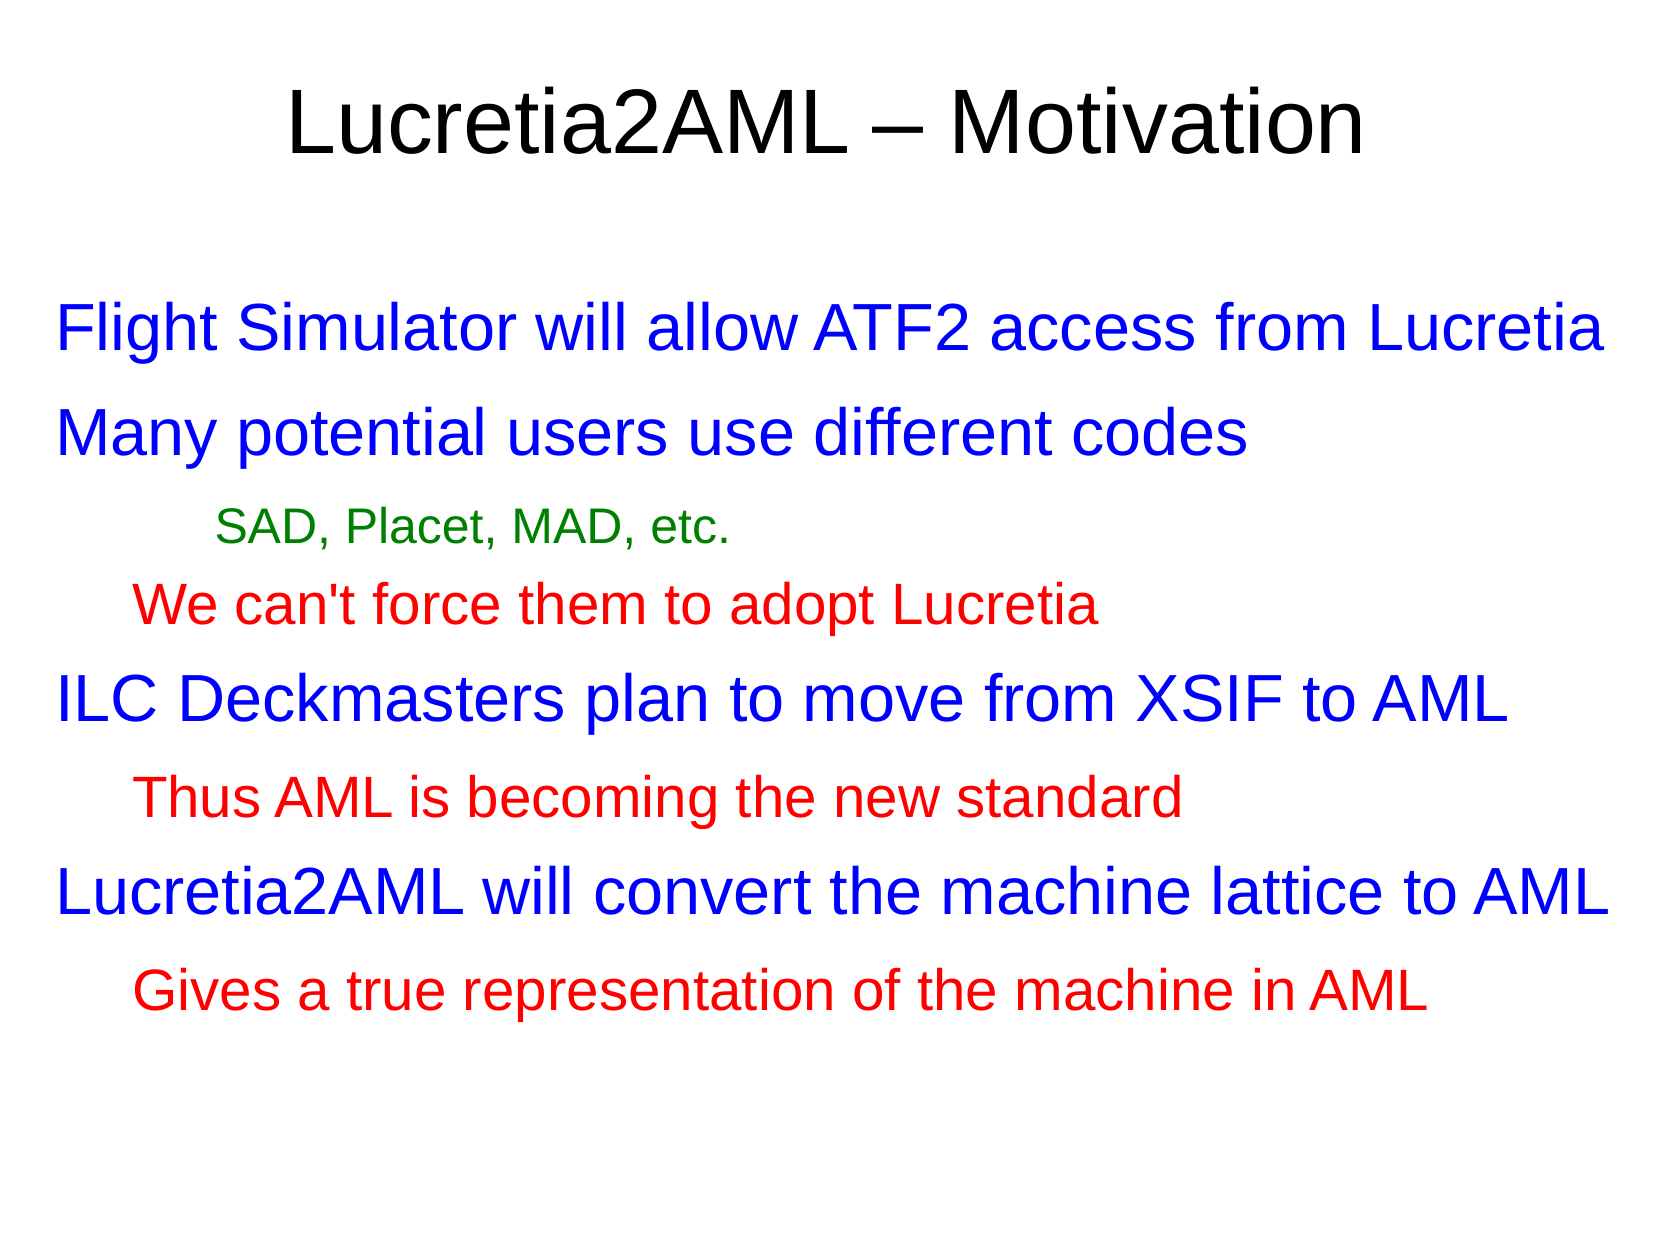

# Lucretia2AML – Motivation
Flight Simulator will allow ATF2 access from Lucretia
Many potential users use different codes
SAD, Placet, MAD, etc.
We can't force them to adopt Lucretia
ILC Deckmasters plan to move from XSIF to AML
Thus AML is becoming the new standard
Lucretia2AML will convert the machine lattice to AML
Gives a true representation of the machine in AML